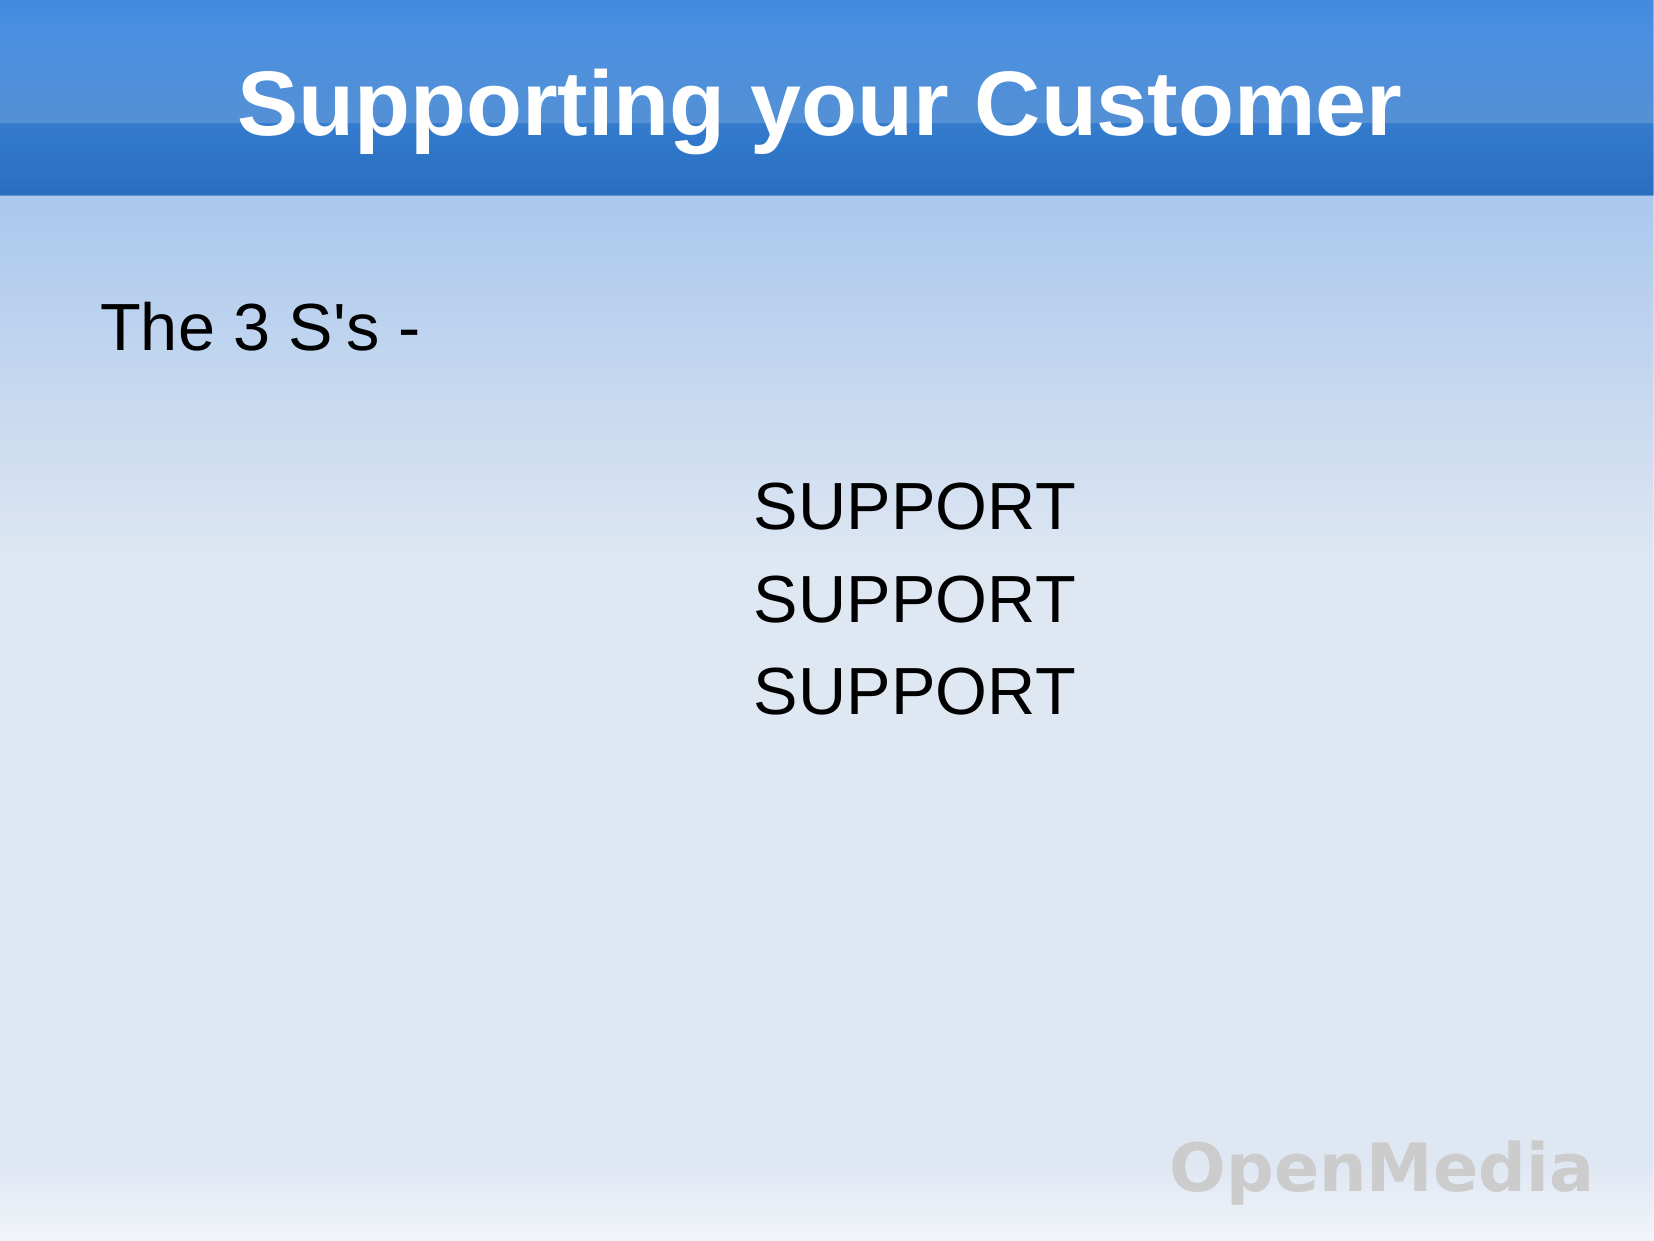

# Supporting your Customer
The 3 S's -
SUPPORT
SUPPORT
SUPPORT
24